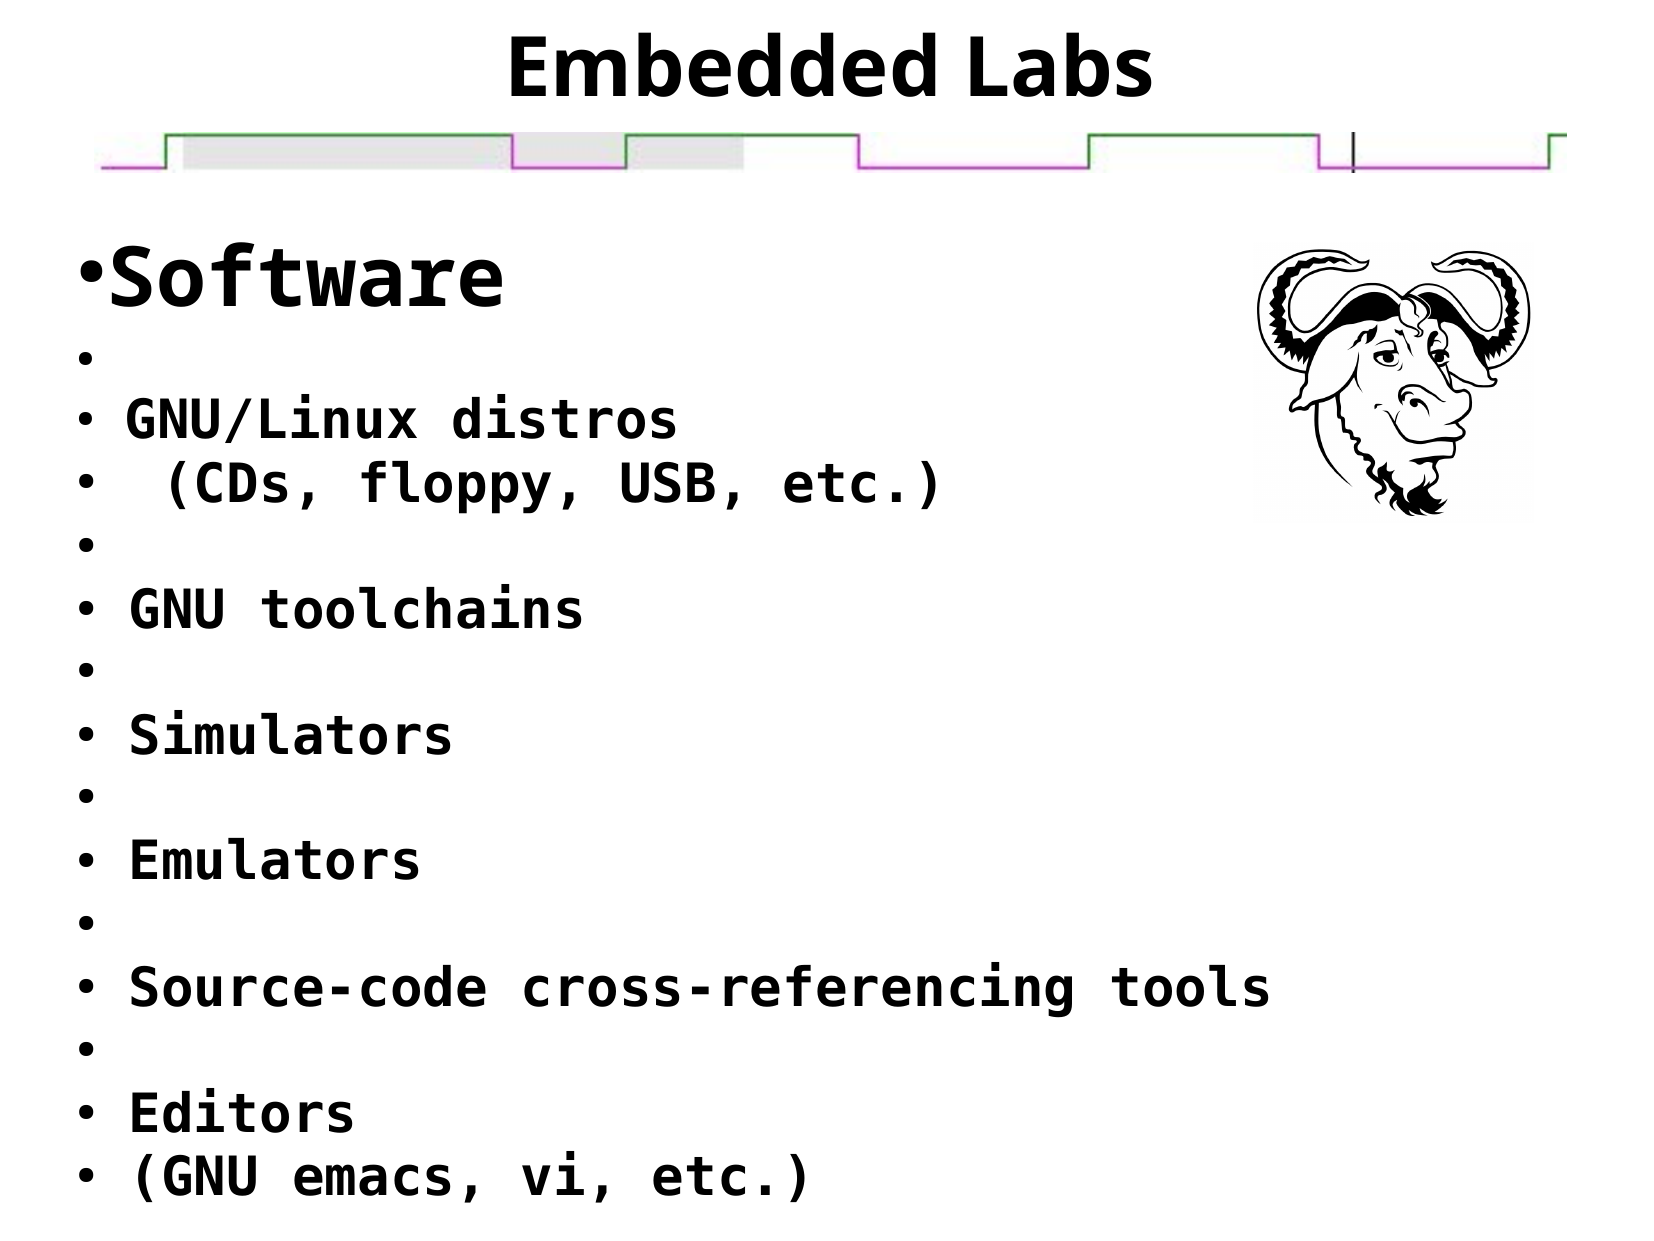

Embedded Labs
Software
 GNU/Linux distros
 (CDs, floppy, USB, etc.)
 GNU toolchains
 Simulators
 Emulators
 Source-code cross-referencing tools
 Editors
 (GNU emacs, vi, etc.)